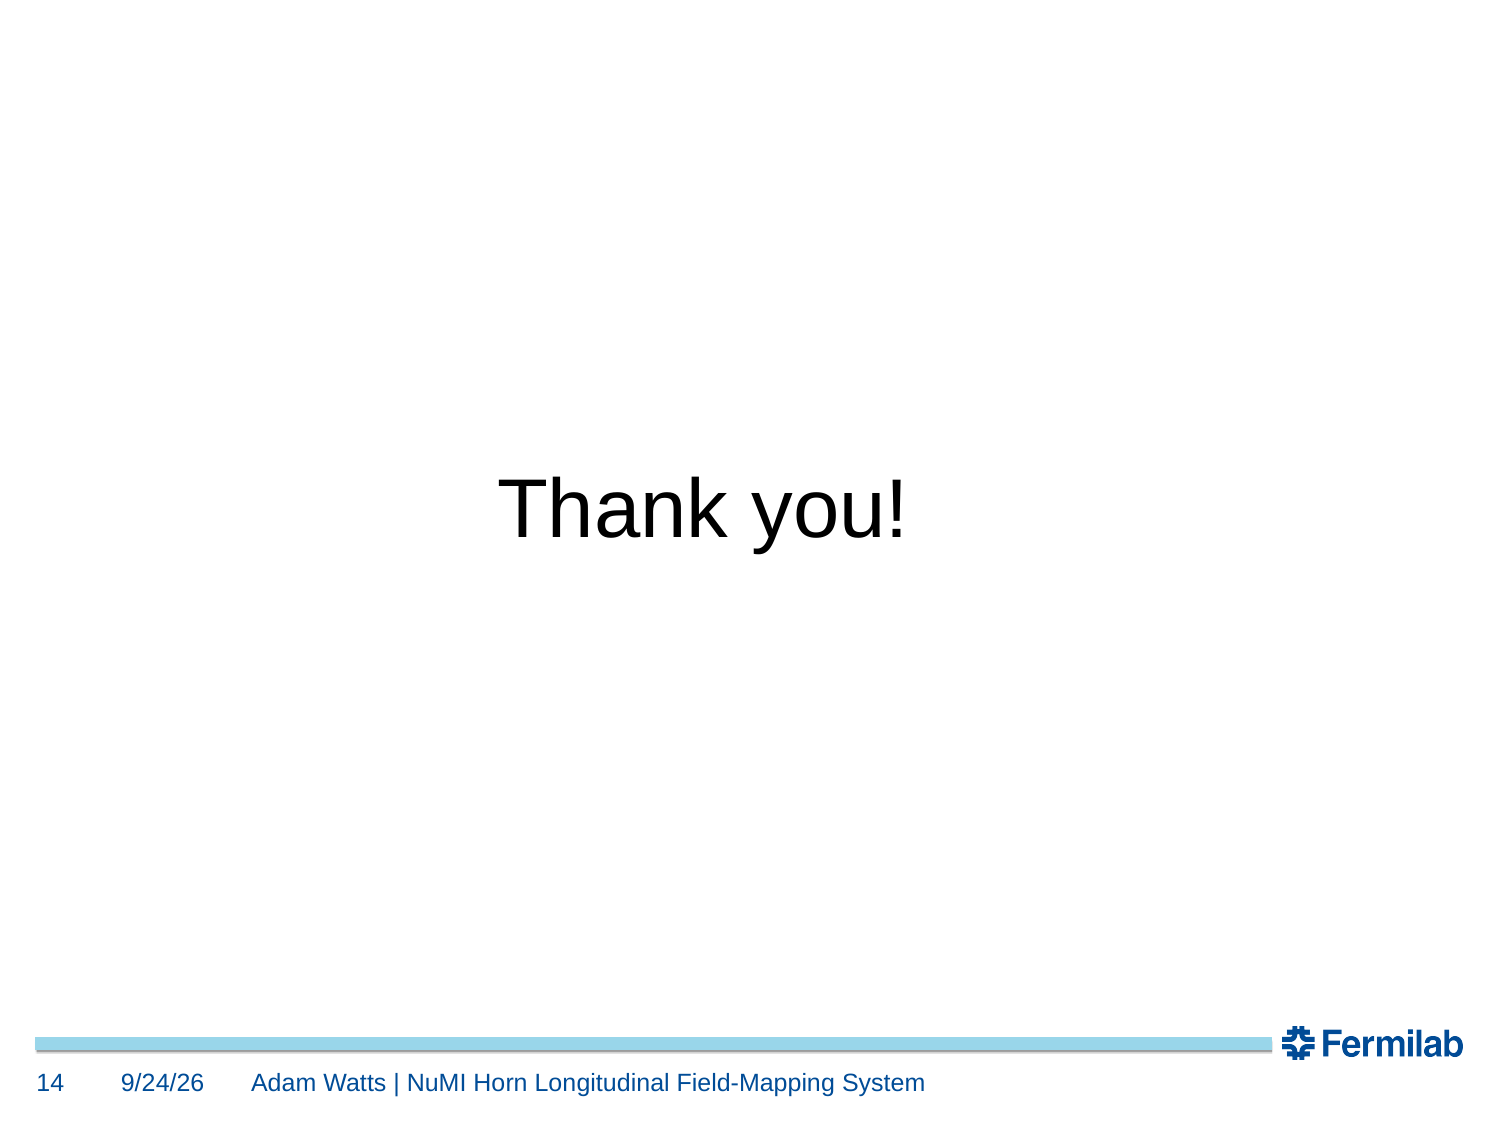

Thank you!
Adam Watts | NuMI Horn Longitudinal Field-Mapping System